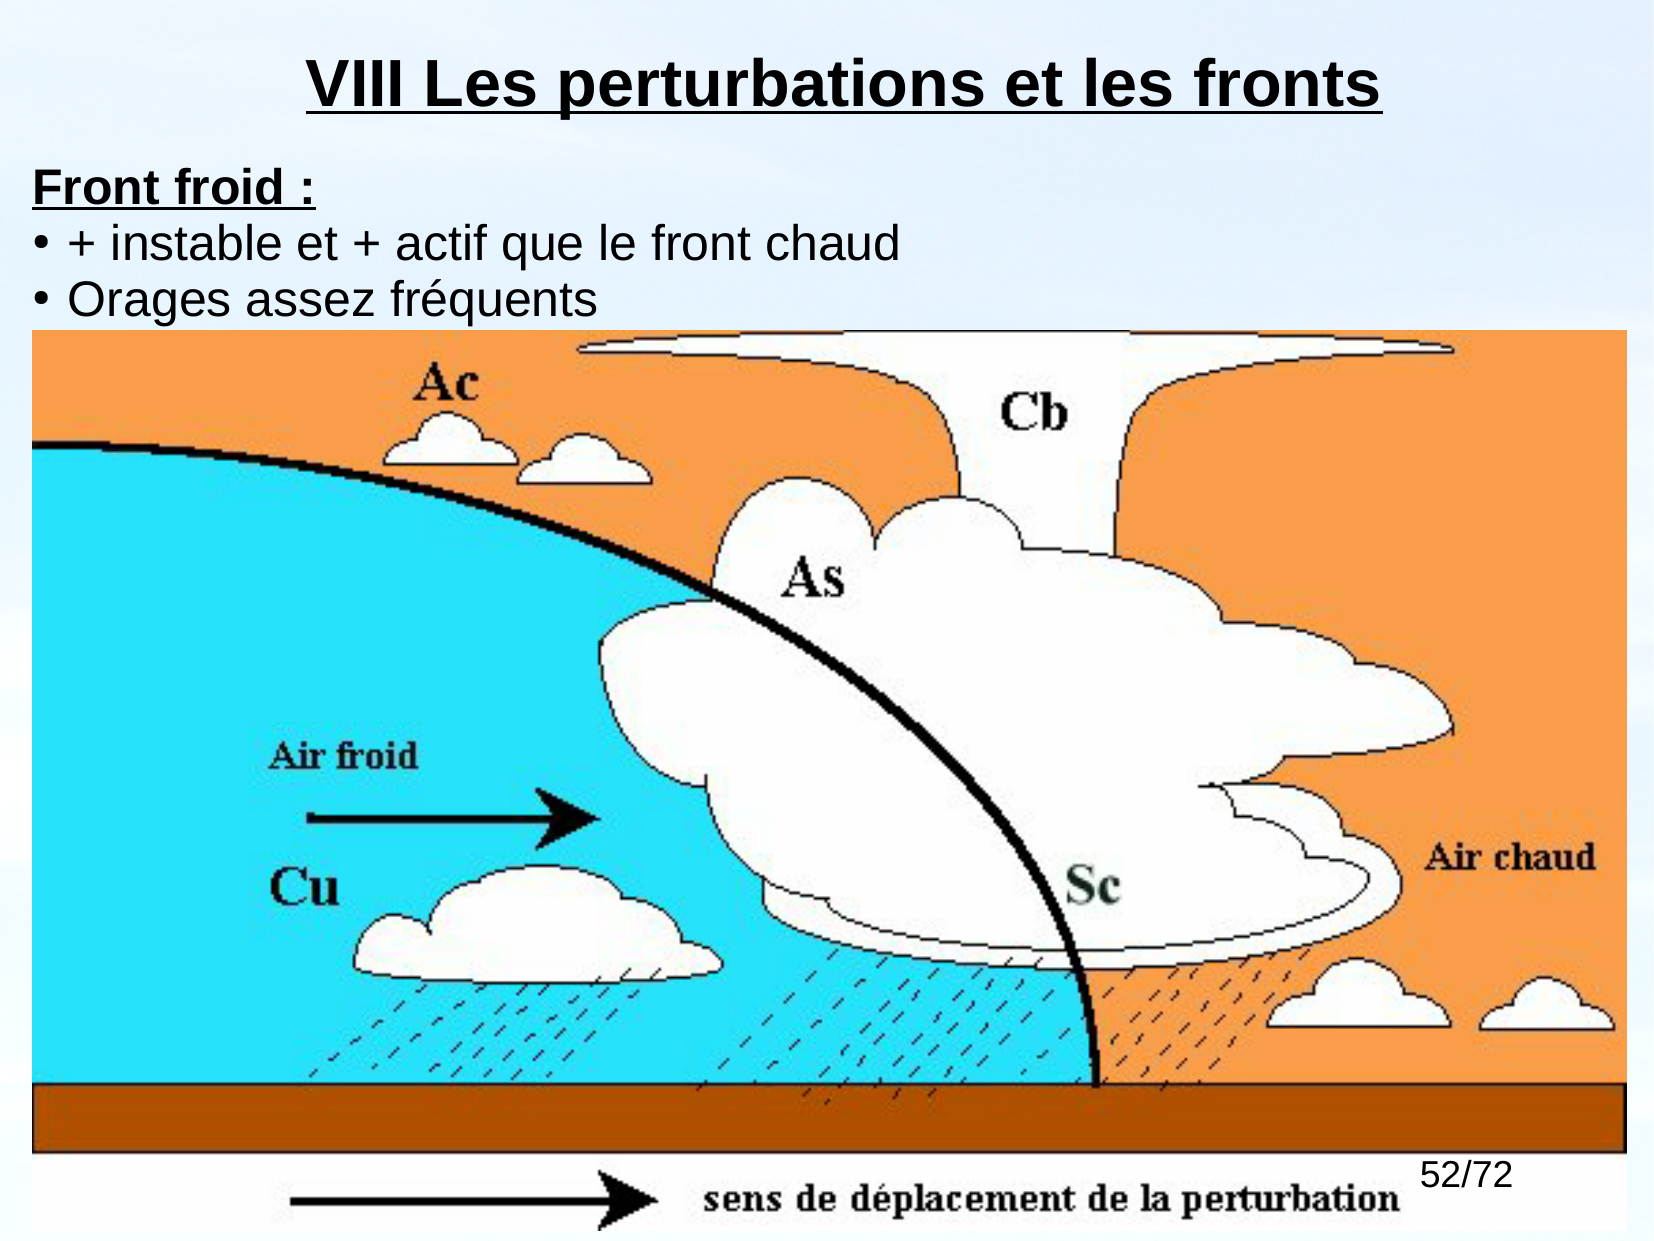

# VIII Les perturbations et les fronts
Front froid :
+ instable et + actif que le front chaud
Orages assez fréquents